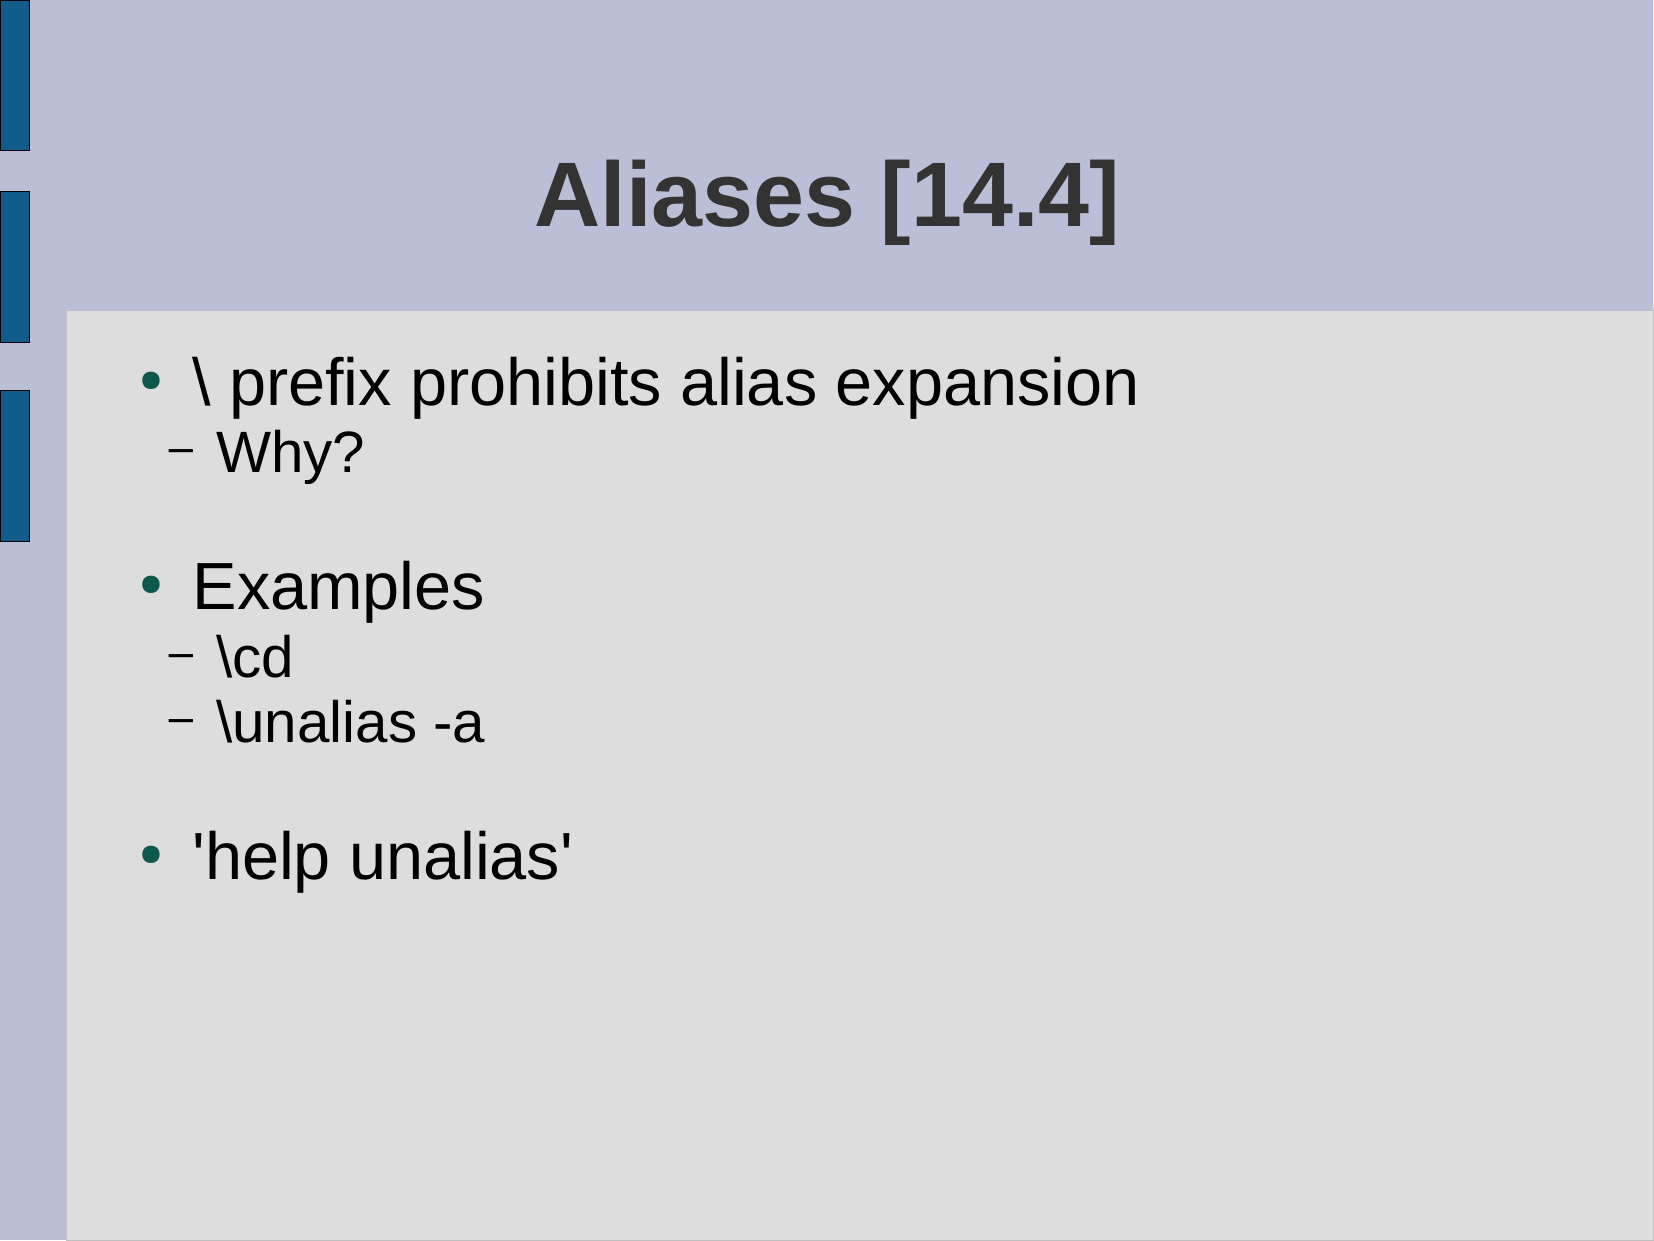

# Aliases [14.4]
\ prefix prohibits alias expansion
Why?
Examples
\cd
\unalias -a
'help unalias'